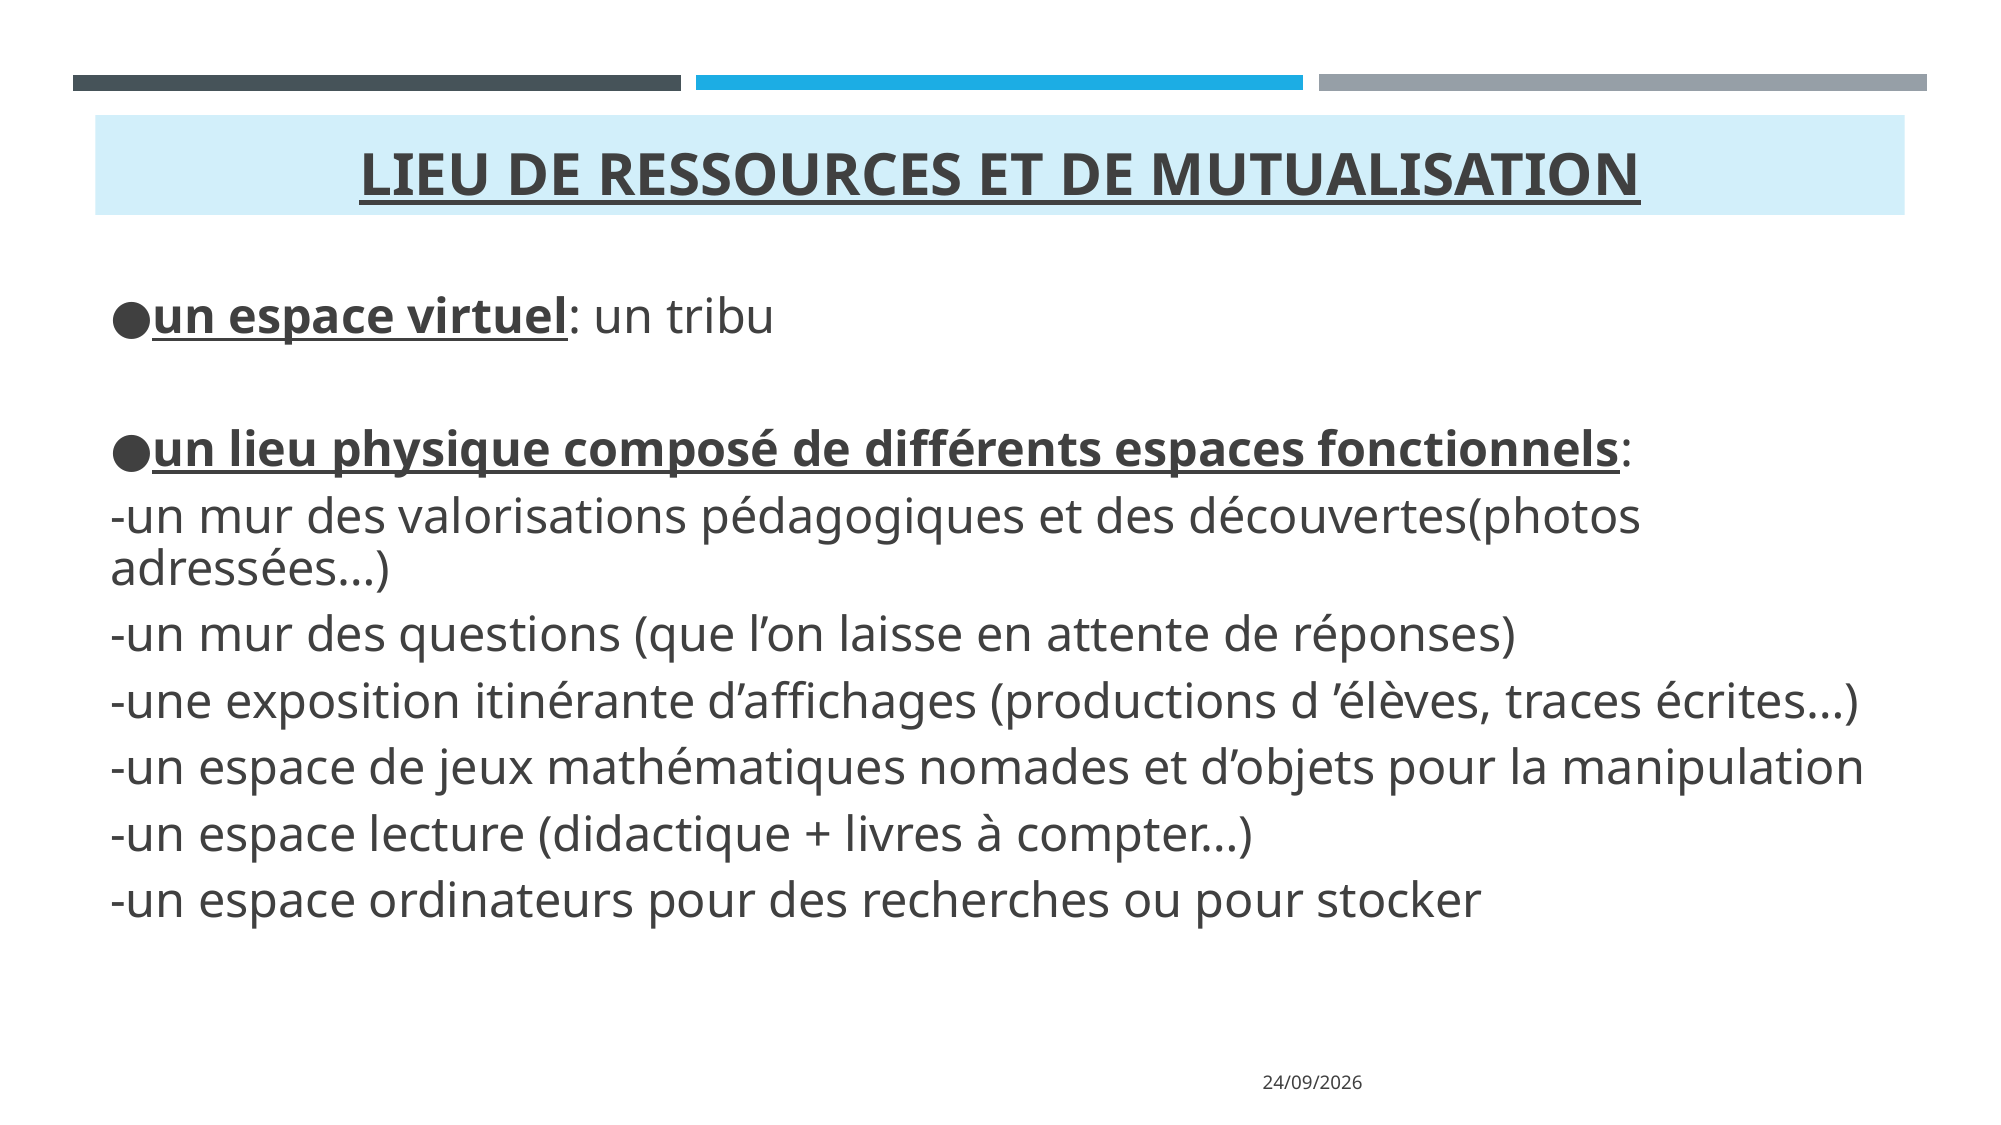

# Lieu de ressources et de mutualisation
●un espace virtuel: un tribu
●un lieu physique composé de différents espaces fonctionnels:
-un mur des valorisations pédagogiques et des découvertes(photos adressées…)
-un mur des questions (que l’on laisse en attente de réponses)
-une exposition itinérante d’affichages (productions d ’élèves, traces écrites…)
-un espace de jeux mathématiques nomades et d’objets pour la manipulation
-un espace lecture (didactique + livres à compter…)
-un espace ordinateurs pour des recherches ou pour stocker